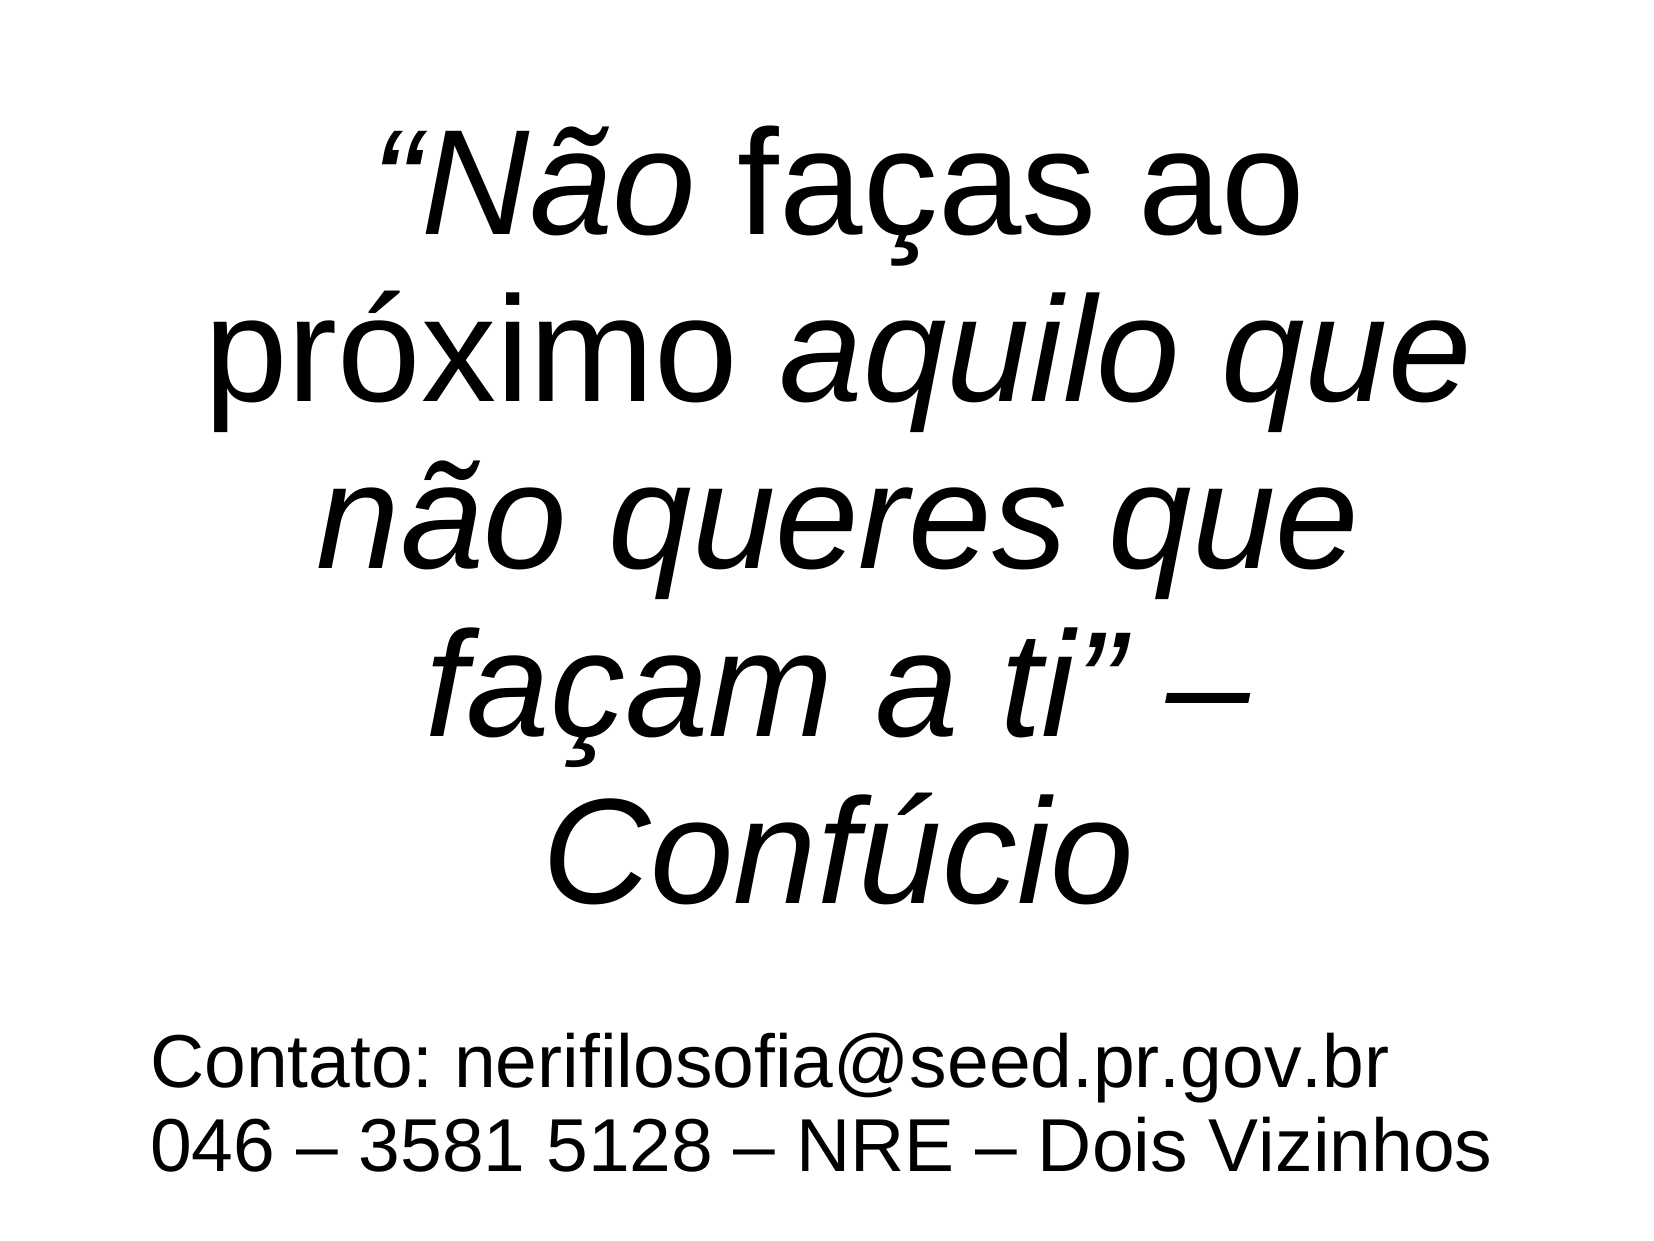

“Não faças ao próximo aquilo que não queres que façam a ti” – Confúcio
Contato: nerifilosofia@seed.pr.gov.br
046 – 3581 5128 – NRE – Dois Vizinhos